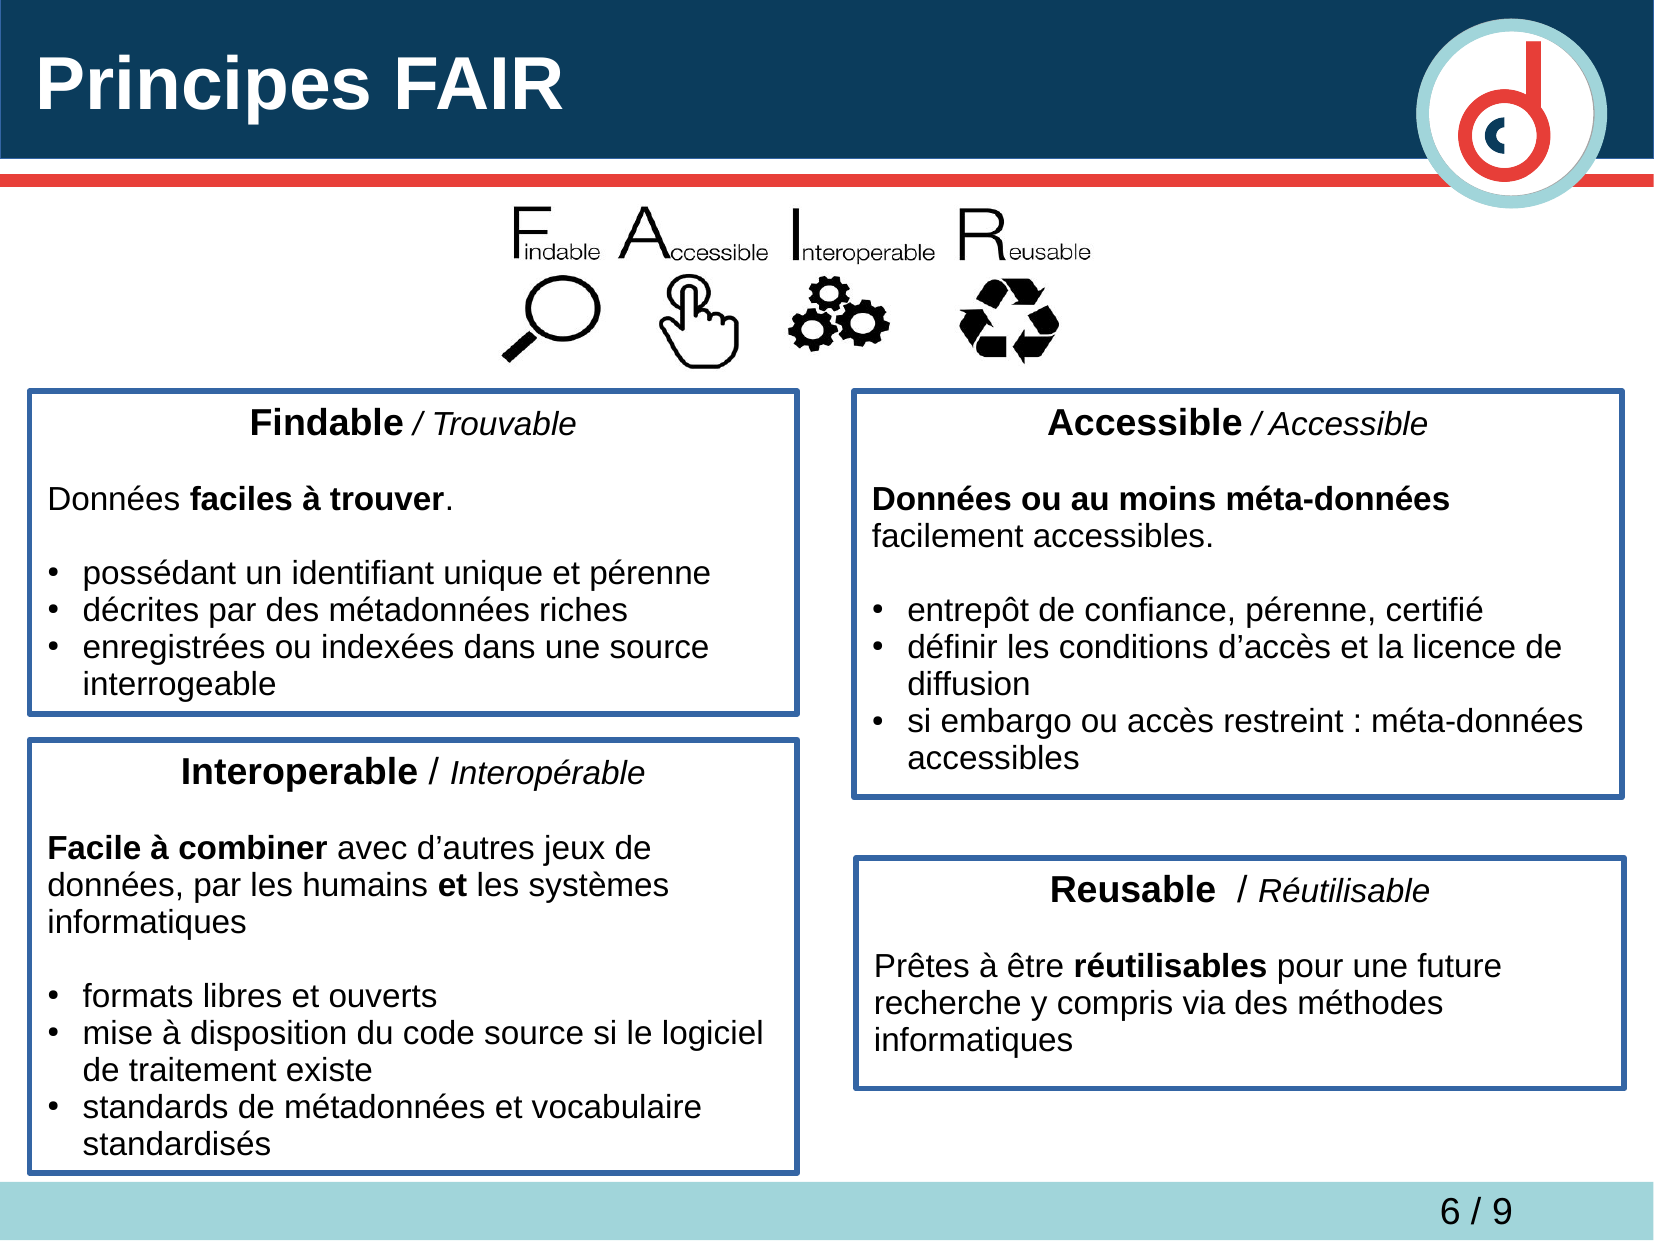

# Principes FAIR
Findable / Trouvable
Données faciles à trouver.
possédant un identifiant unique et pérenne
décrites par des métadonnées riches
enregistrées ou indexées dans une source interrogeable
Accessible / Accessible
Données ou au moins méta-données facilement accessibles.
entrepôt de confiance, pérenne, certifié
définir les conditions d’accès et la licence de diffusion
si embargo ou accès restreint : méta-données accessibles
Interoperable / Interopérable
Facile à combiner avec d’autres jeux de données, par les humains et les systèmes informatiques
formats libres et ouverts
mise à disposition du code source si le logiciel de traitement existe
standards de métadonnées et vocabulaire standardisés
Reusable / Réutilisable
Prêtes à être réutilisables pour une future recherche y compris via des méthodes informatiques